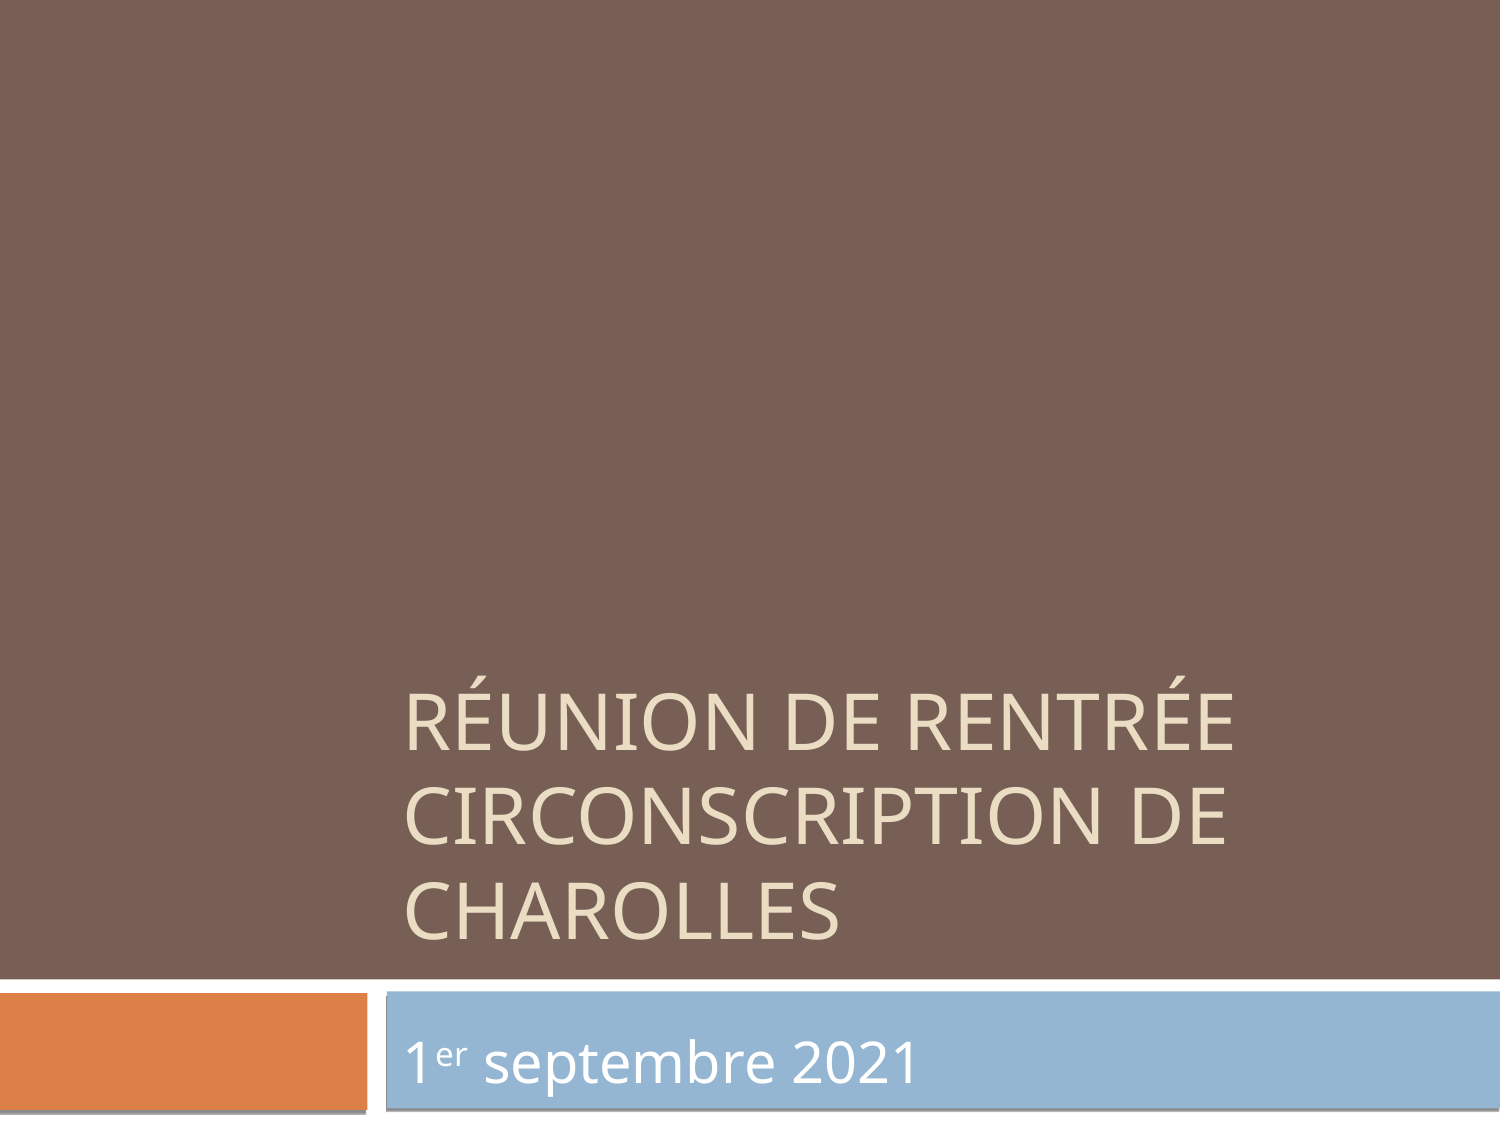

# Réunion de rentrée Circonscription de ChaROLLES
1er septembre 2021